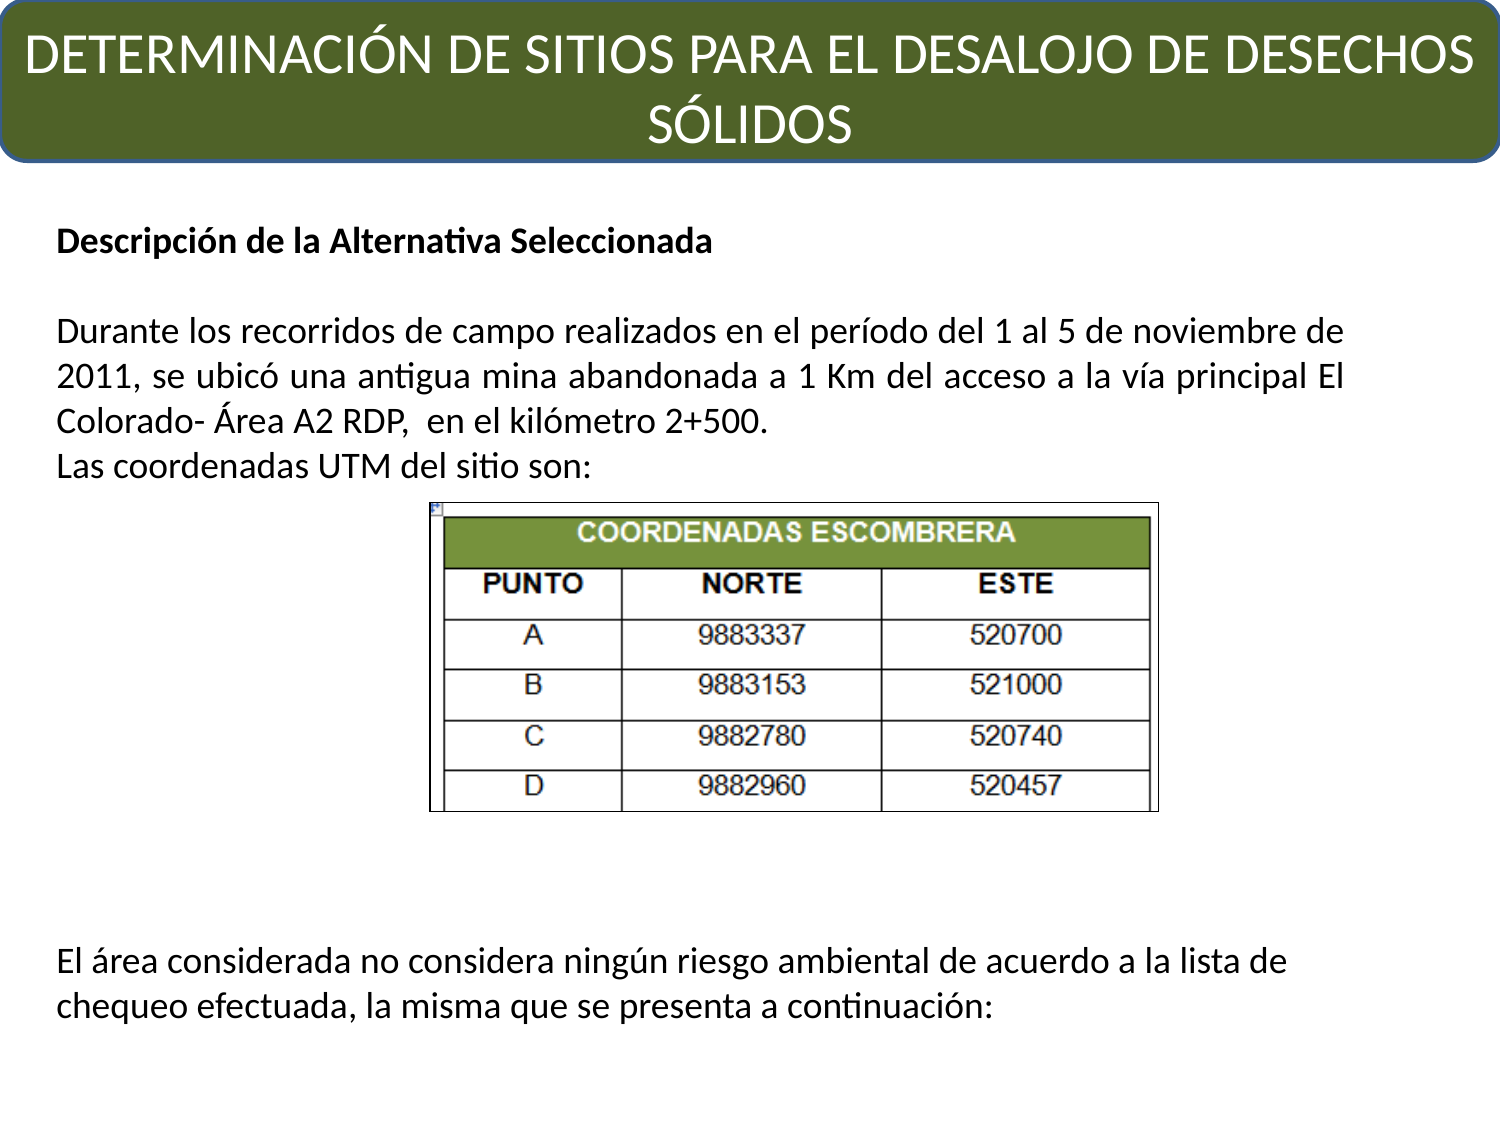

DETERMINACIÓN DE SITIOS PARA EL DESALOJO DE DESECHOS SÓLIDOS
Descripción de la Alternativa Seleccionada
Durante los recorridos de campo realizados en el período del 1 al 5 de noviembre de 2011, se ubicó una antigua mina abandonada a 1 Km del acceso a la vía principal El Colorado- Área A2 RDP, en el kilómetro 2+500.
Las coordenadas UTM del sitio son:
El área considerada no considera ningún riesgo ambiental de acuerdo a la lista de chequeo efectuada, la misma que se presenta a continuación: